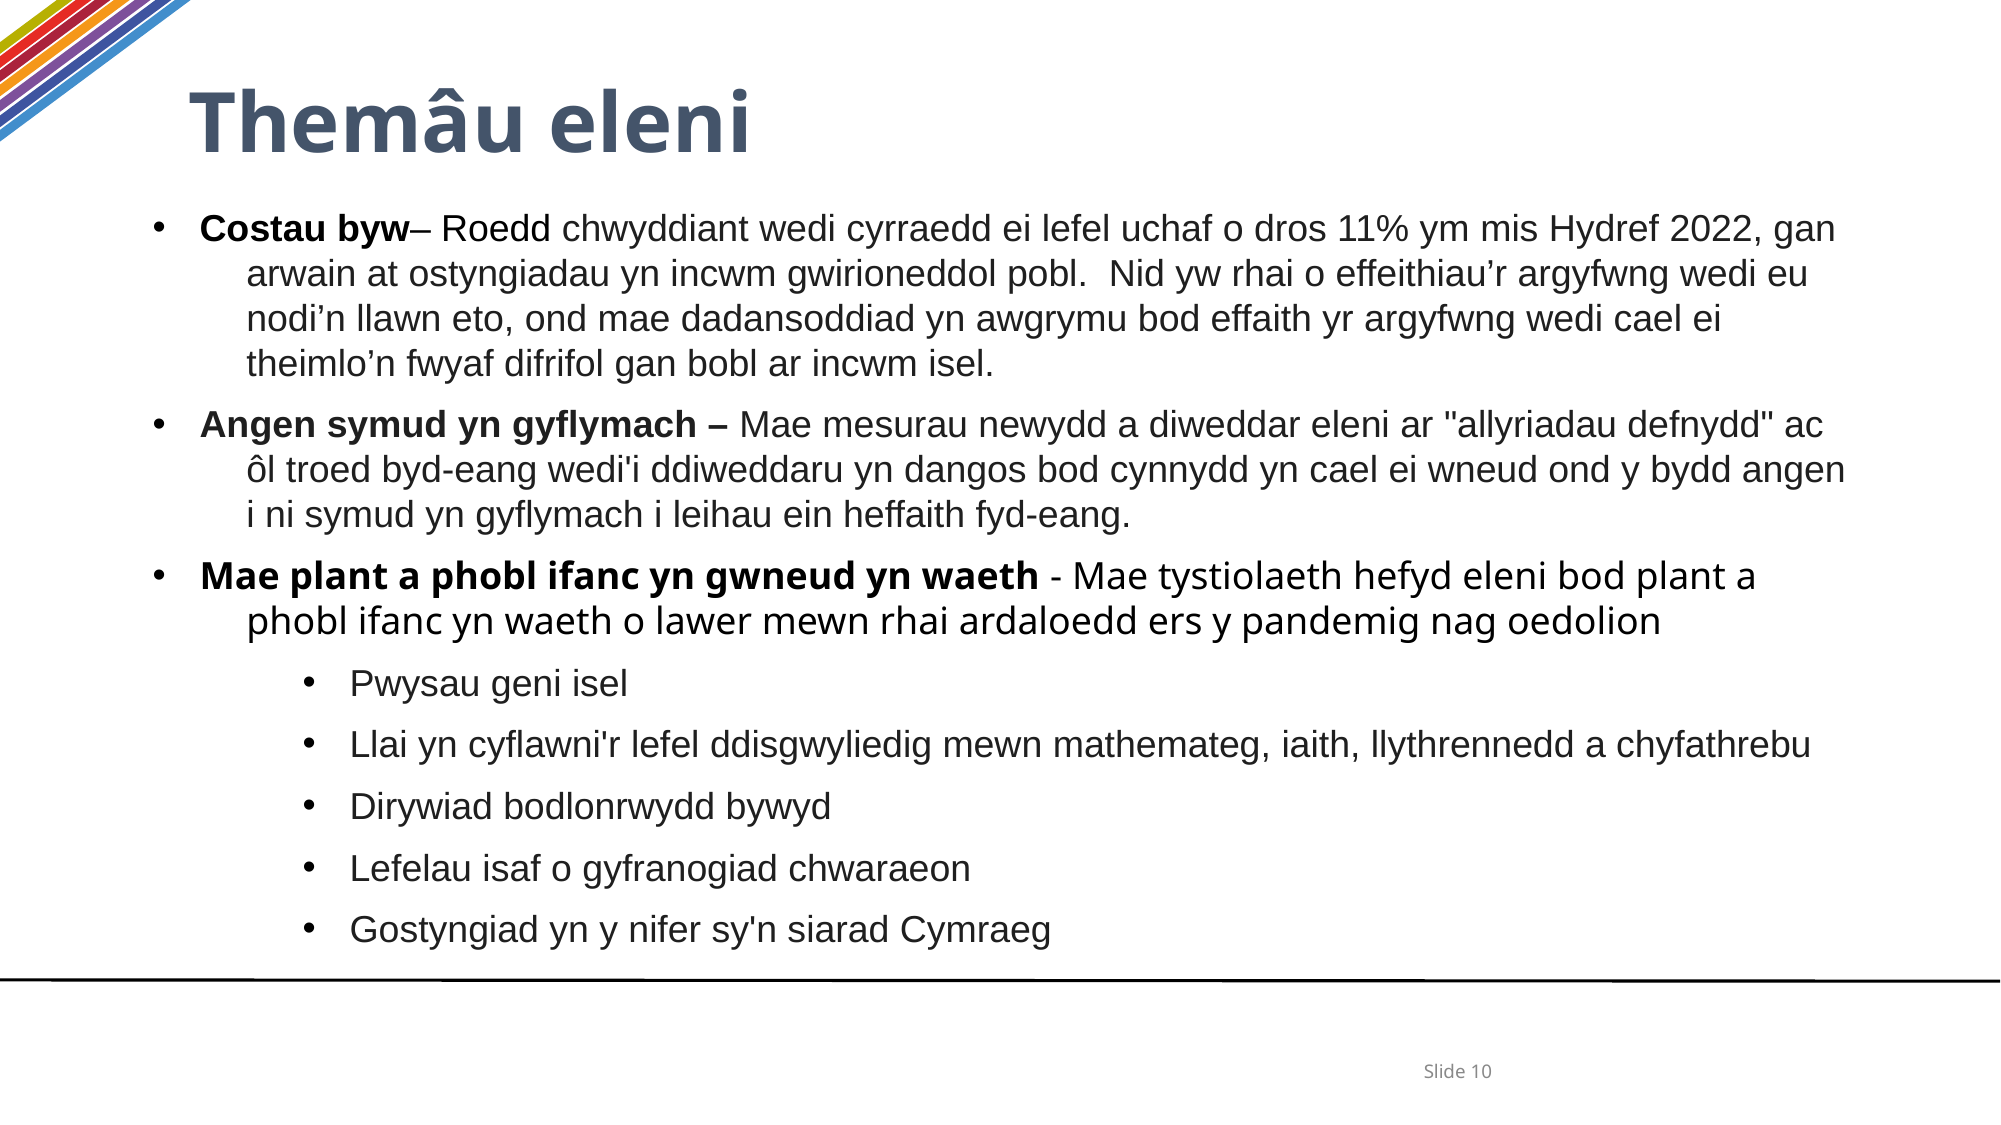

Themâu eleni
Costau byw– Roedd chwyddiant wedi cyrraedd ei lefel uchaf o dros 11% ym mis Hydref 2022, gan arwain at ostyngiadau yn incwm gwirioneddol pobl.  Nid yw rhai o effeithiau’r argyfwng wedi eu nodi’n llawn eto, ond mae dadansoddiad yn awgrymu bod effaith yr argyfwng wedi cael ei theimlo’n fwyaf difrifol gan bobl ar incwm isel.
Angen symud yn gyflymach – Mae mesurau newydd a diweddar eleni ar "allyriadau defnydd" ac ôl troed byd-eang wedi'i ddiweddaru yn dangos bod cynnydd yn cael ei wneud ond y bydd angen i ni symud yn gyflymach i leihau ein heffaith fyd-eang.
Mae plant a phobl ifanc yn gwneud yn waeth - Mae tystiolaeth hefyd eleni bod plant a phobl ifanc yn waeth o lawer mewn rhai ardaloedd ers y pandemig nag oedolion
Pwysau geni isel
Llai yn cyflawni'r lefel ddisgwyliedig mewn mathemateg, iaith, llythrennedd a chyfathrebu
Dirywiad bodlonrwydd bywyd
Lefelau isaf o gyfranogiad chwaraeon
Gostyngiad yn y nifer sy'n siarad Cymraeg